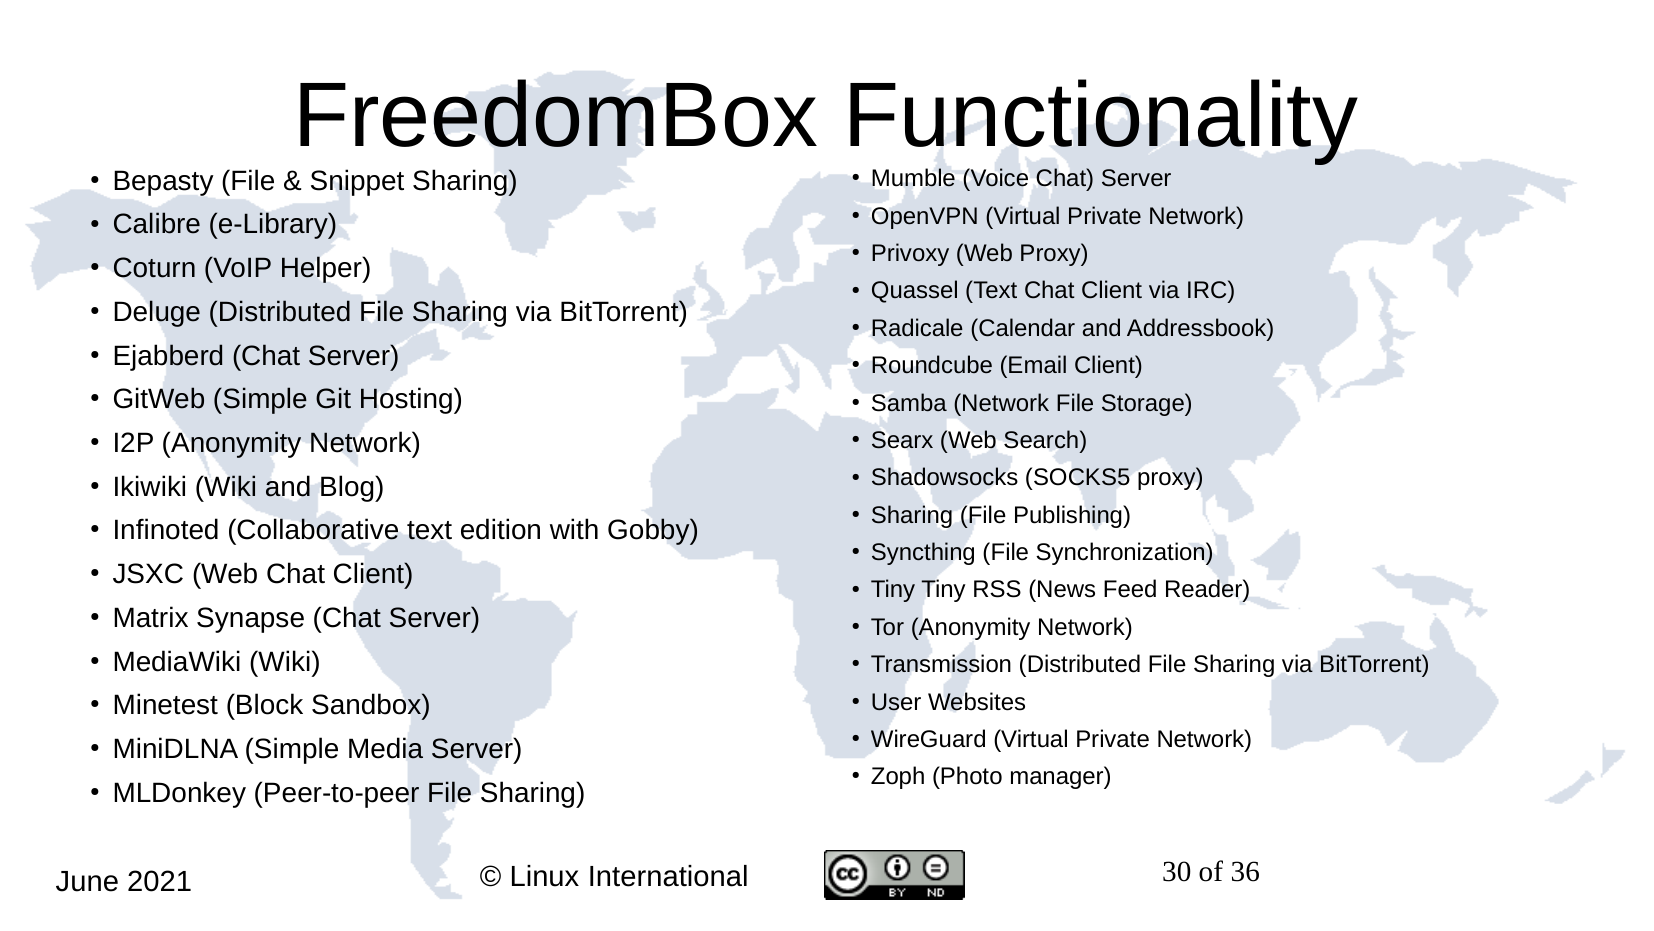

# FreedomBox Functionality
Bepasty (File & Snippet Sharing)
Calibre (e-Library)
Coturn (VoIP Helper)
Deluge (Distributed File Sharing via BitTorrent)
Ejabberd (Chat Server)
GitWeb (Simple Git Hosting)
I2P (Anonymity Network)
Ikiwiki (Wiki and Blog)
Infinoted (Collaborative text edition with Gobby)
JSXC (Web Chat Client)
Matrix Synapse (Chat Server)
MediaWiki (Wiki)
Minetest (Block Sandbox)
MiniDLNA (Simple Media Server)
MLDonkey (Peer-to-peer File Sharing)
Mumble (Voice Chat) Server
OpenVPN (Virtual Private Network)
Privoxy (Web Proxy)
Quassel (Text Chat Client via IRC)
Radicale (Calendar and Addressbook)
Roundcube (Email Client)
Samba (Network File Storage)
Searx (Web Search)
Shadowsocks (SOCKS5 proxy)
Sharing (File Publishing)
Syncthing (File Synchronization)
Tiny Tiny RSS (News Feed Reader)
Tor (Anonymity Network)
Transmission (Distributed File Sharing via BitTorrent)
User Websites
WireGuard (Virtual Private Network)
Zoph (Photo manager)
30